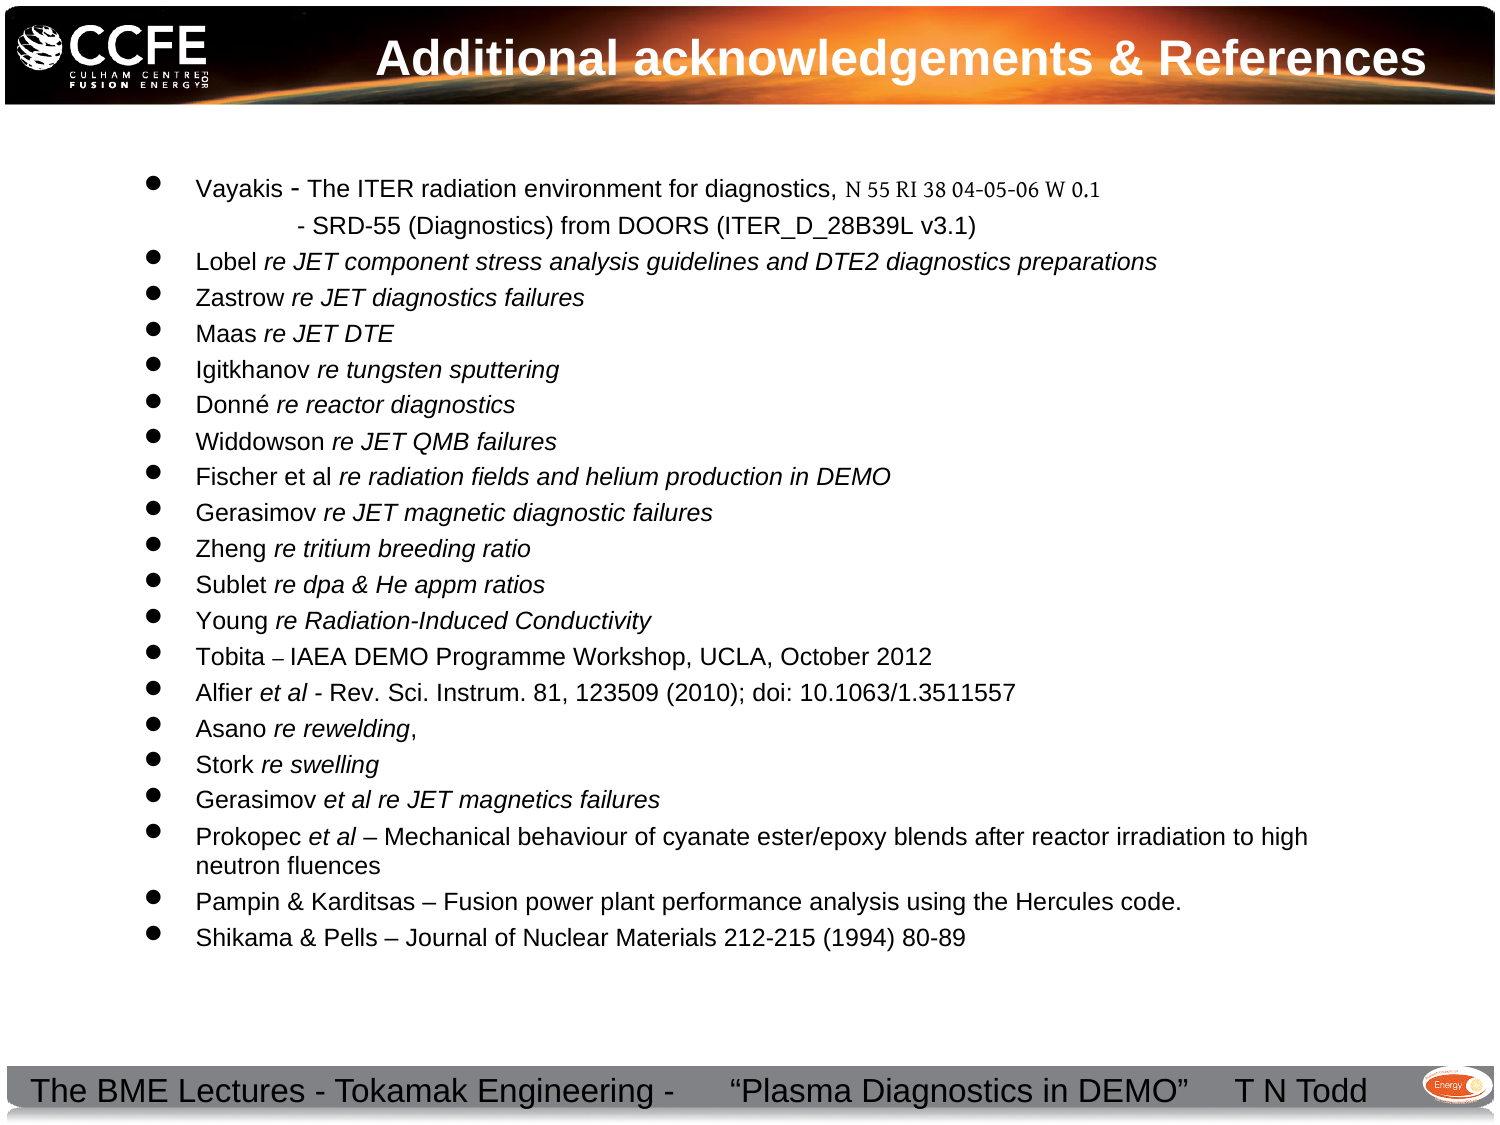

Additional acknowledgements & References
Vayakis - The ITER radiation environment for diagnostics, N 55 RI 38 04-05-06 W 0.1
		 - SRD-55 (Diagnostics) from DOORS (ITER_D_28B39L v3.1)
Lobel re JET component stress analysis guidelines and DTE2 diagnostics preparations
Zastrow re JET diagnostics failures
Maas re JET DTE
Igitkhanov re tungsten sputtering
Donné re reactor diagnostics
Widdowson re JET QMB failures
Fischer et al re radiation fields and helium production in DEMO
Gerasimov re JET magnetic diagnostic failures
Zheng re tritium breeding ratio
Sublet re dpa & He appm ratios
Young re Radiation-Induced Conductivity
Tobita – IAEA DEMO Programme Workshop, UCLA, October 2012
Alfier et al - Rev. Sci. Instrum. 81, 123509 (2010); doi: 10.1063/1.3511557
Asano re rewelding,
Stork re swelling
Gerasimov et al re JET magnetics failures
Prokopec et al – Mechanical behaviour of cyanate ester/epoxy blends after reactor irradiation to high neutron fluences
Pampin & Karditsas – Fusion power plant performance analysis using the Hercules code.
Shikama & Pells – Journal of Nuclear Materials 212-215 (1994) 80-89